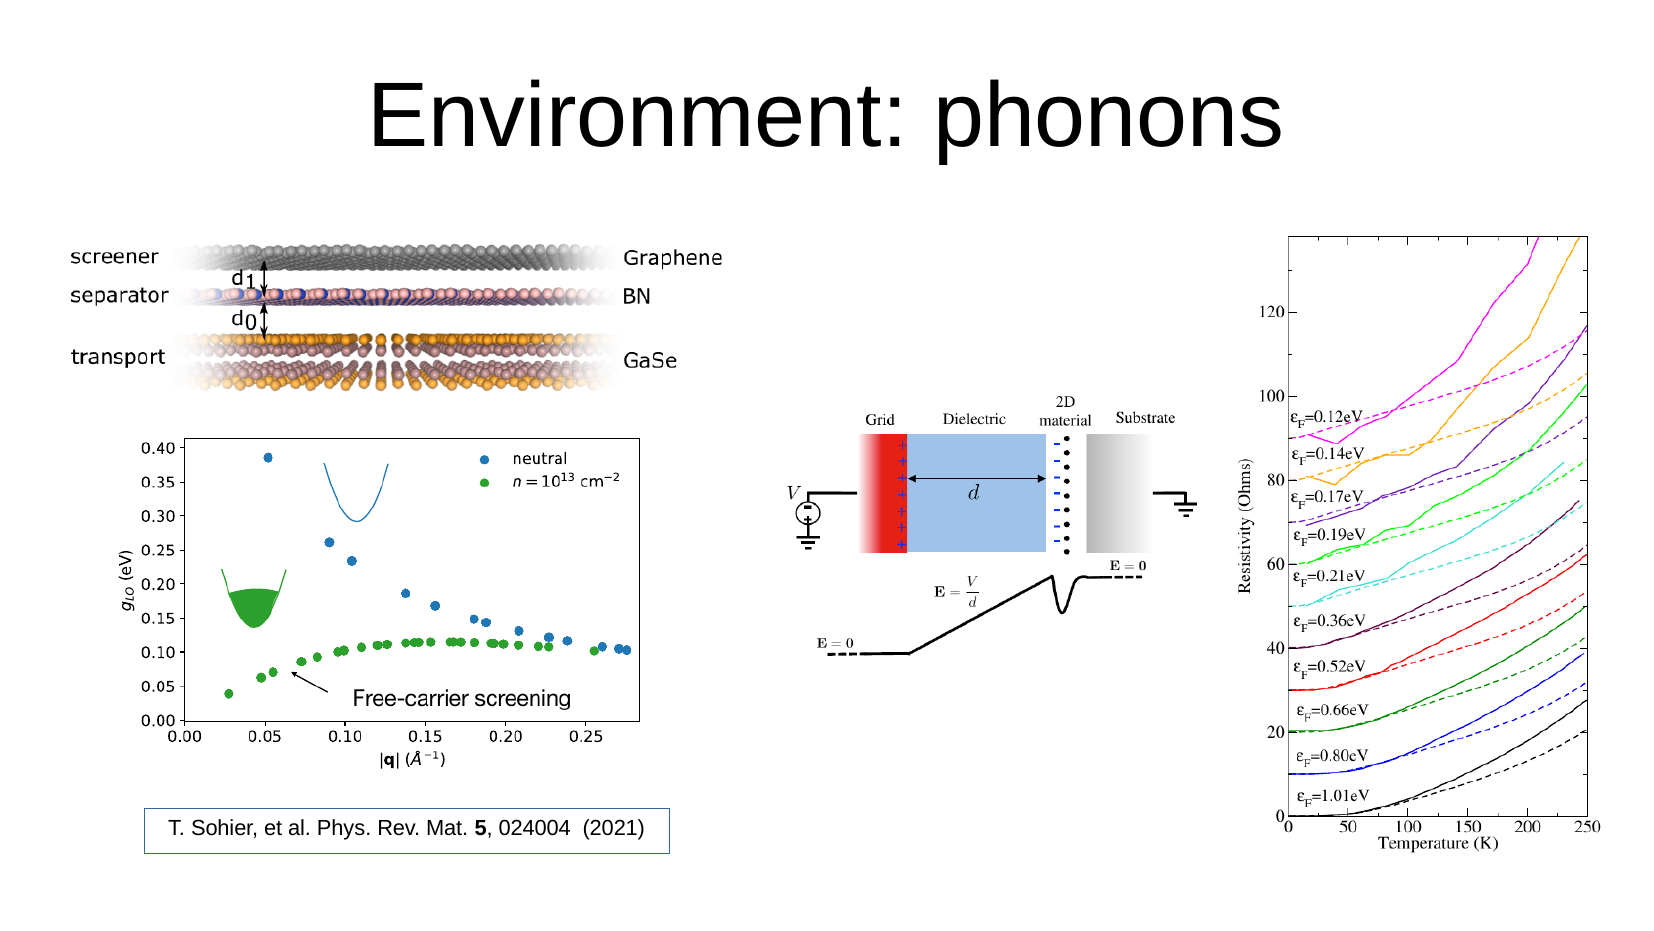

# Environment: phonons
T. Sohier, et al. Phys. Rev. Mat. 5, 024004 (2021)